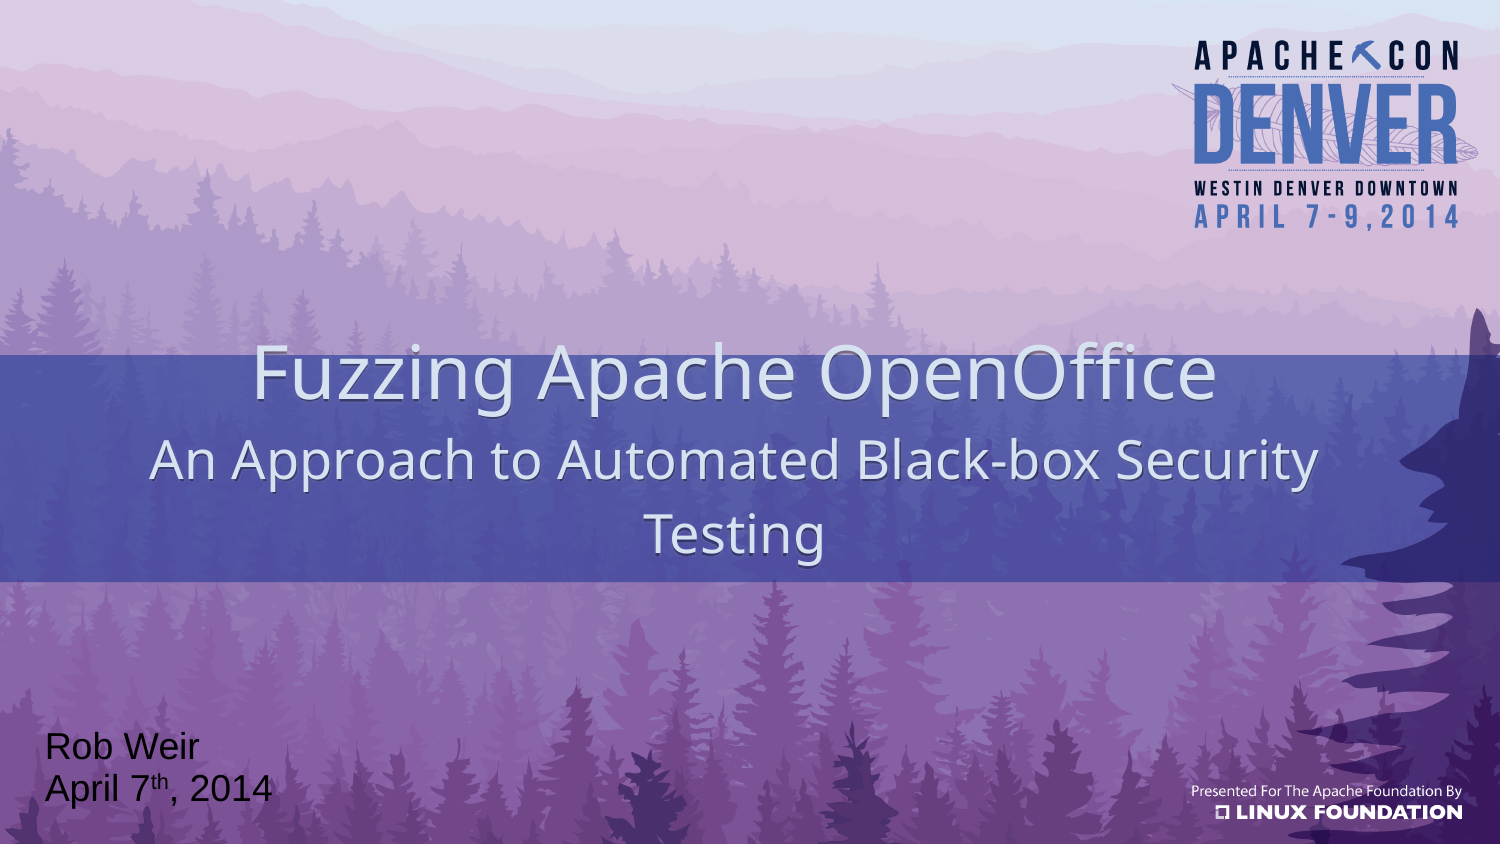

# Fuzzing Apache OpenOffice
An Approach to Automated Black-box Security Testing
Rob Weir
April 7th, 2014